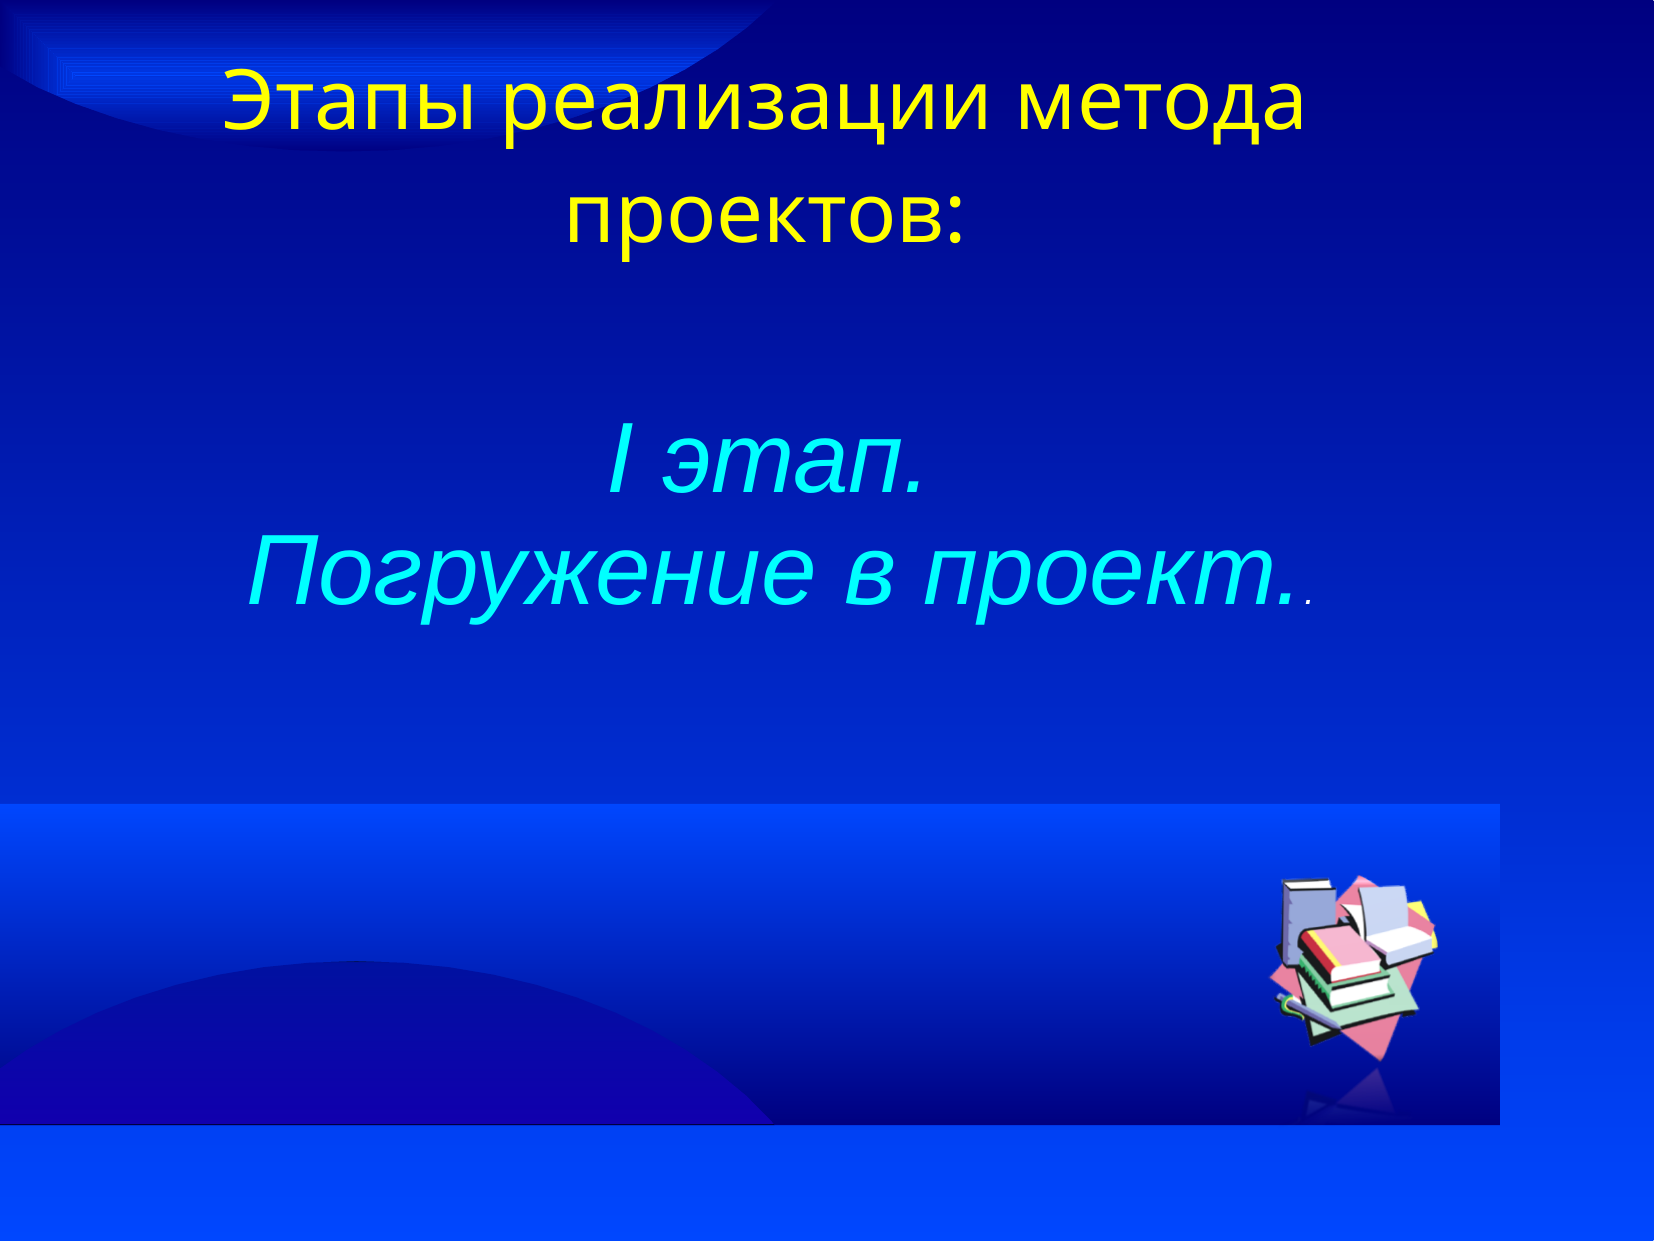

Этапы реализации метода проектов:
 I этап. Погружение в проект..